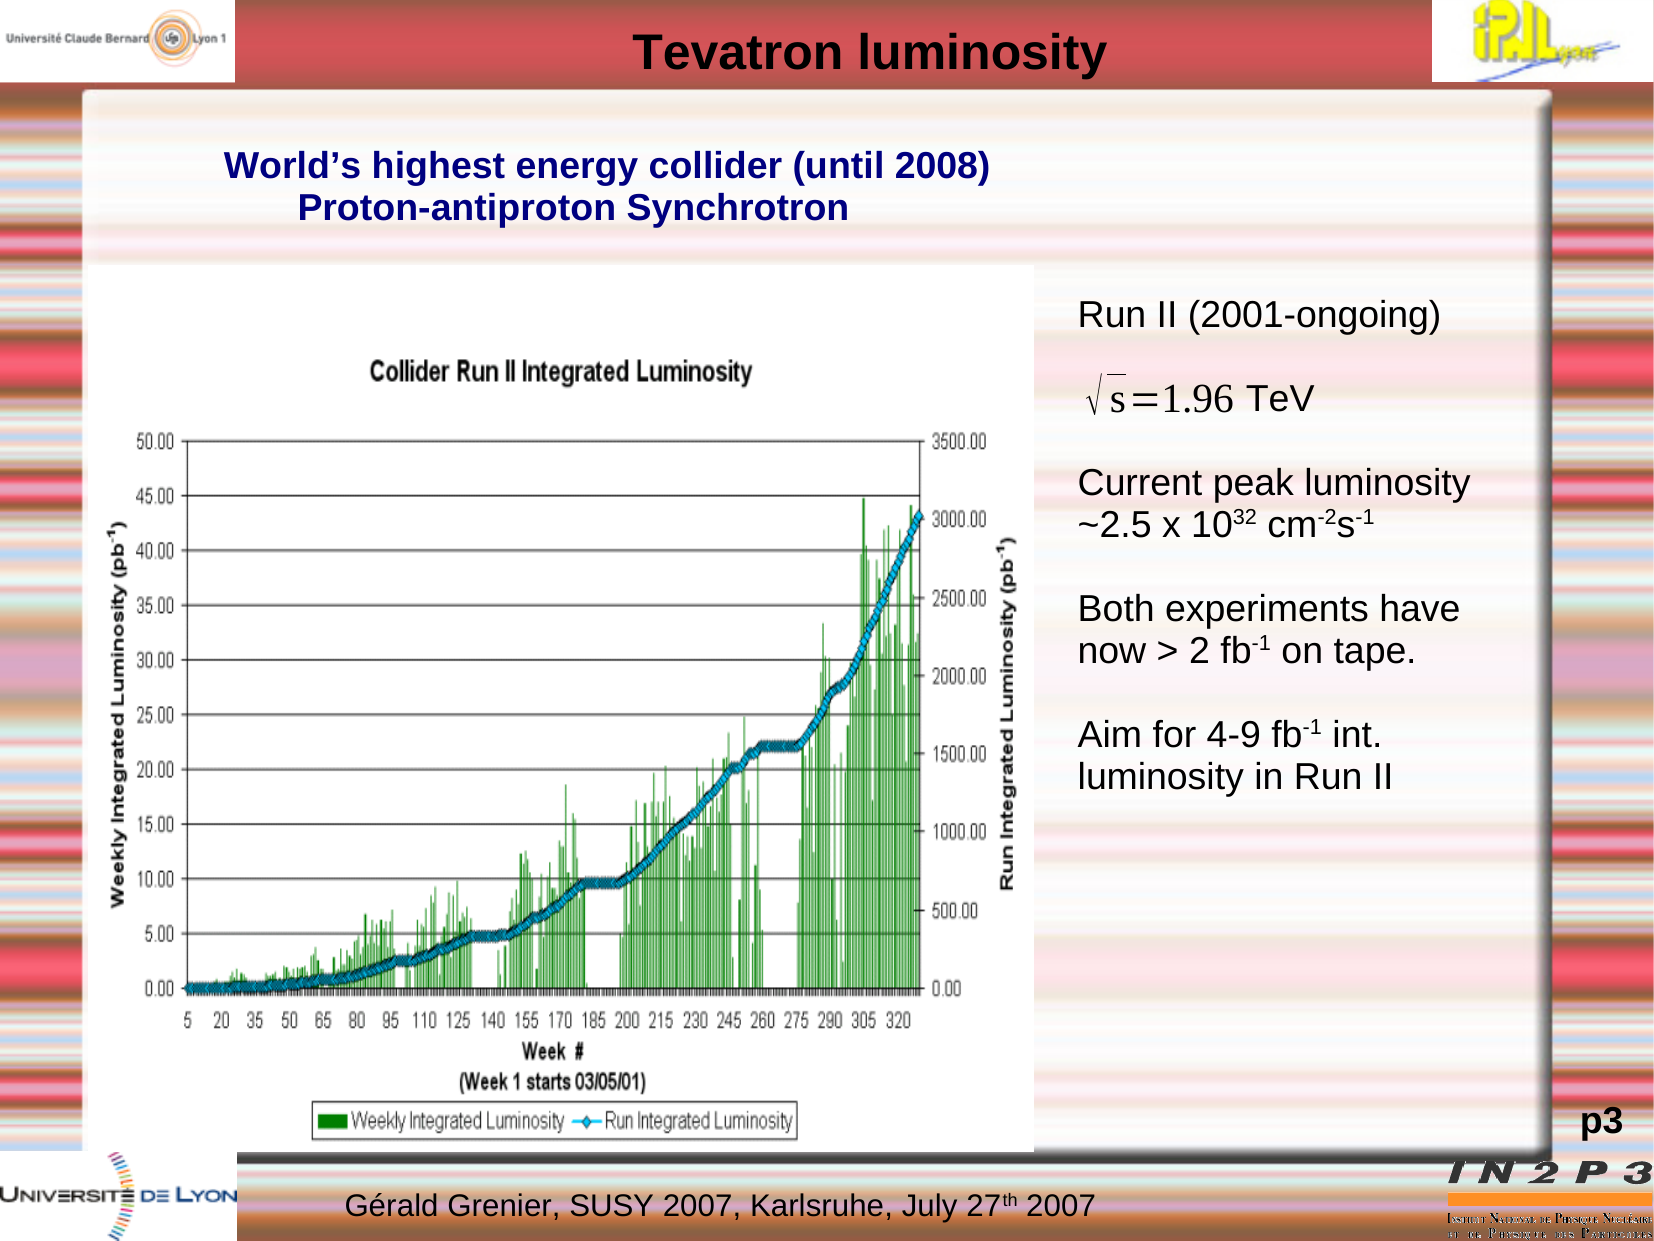

Tevatron luminosity
World’s highest energy collider (until 2008)
	Proton-antiproton Synchrotron
Run II (2001-ongoing)
 TeV
Current peak luminosity ~2.5 x 1032 cm-2s-1
Both experiments have now > 2 fb-1 on tape.
Aim for 4-9 fb-1 int. luminosity in Run II